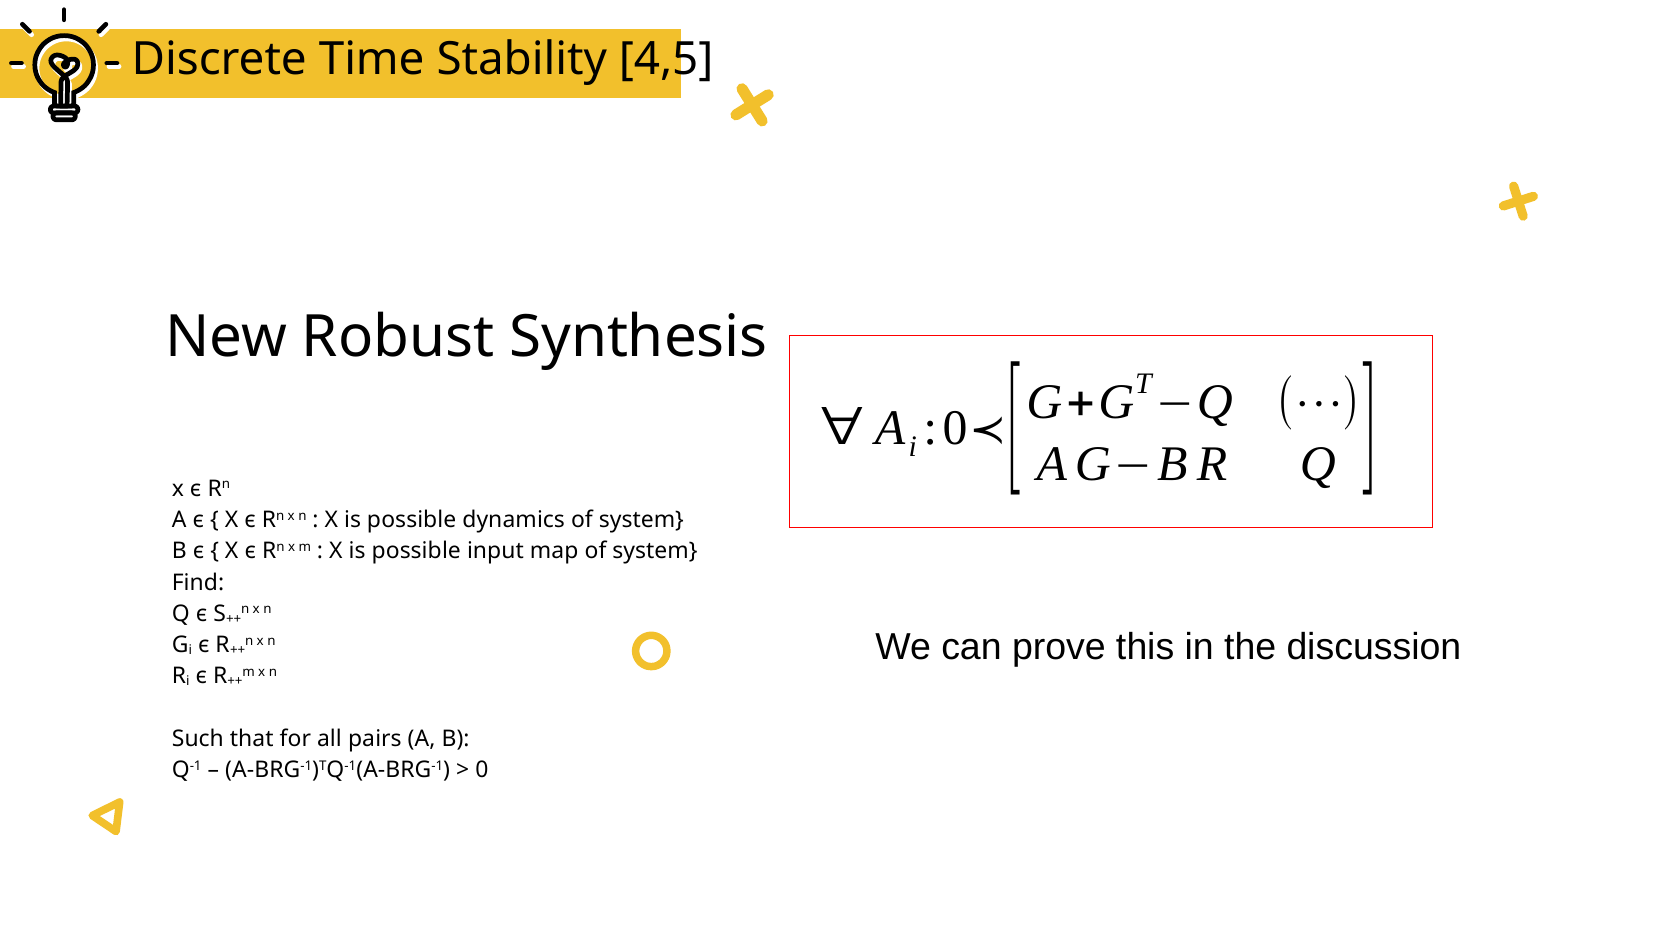

Discrete Time Stability [4,5]
# New Robust Synthesis
x ϵ Rn
A ϵ { X ϵ Rn x n : X is possible dynamics of system}
B ϵ { X ϵ Rn x m : X is possible input map of system}
Find:
Q ϵ S++n x n
Gi ϵ R++n x n
Ri ϵ R++m x n
Such that for all pairs (A, B):
Q-1 – (A-BRG-1)TQ-1(A-BRG-1) > 0
We can prove this in the discussion